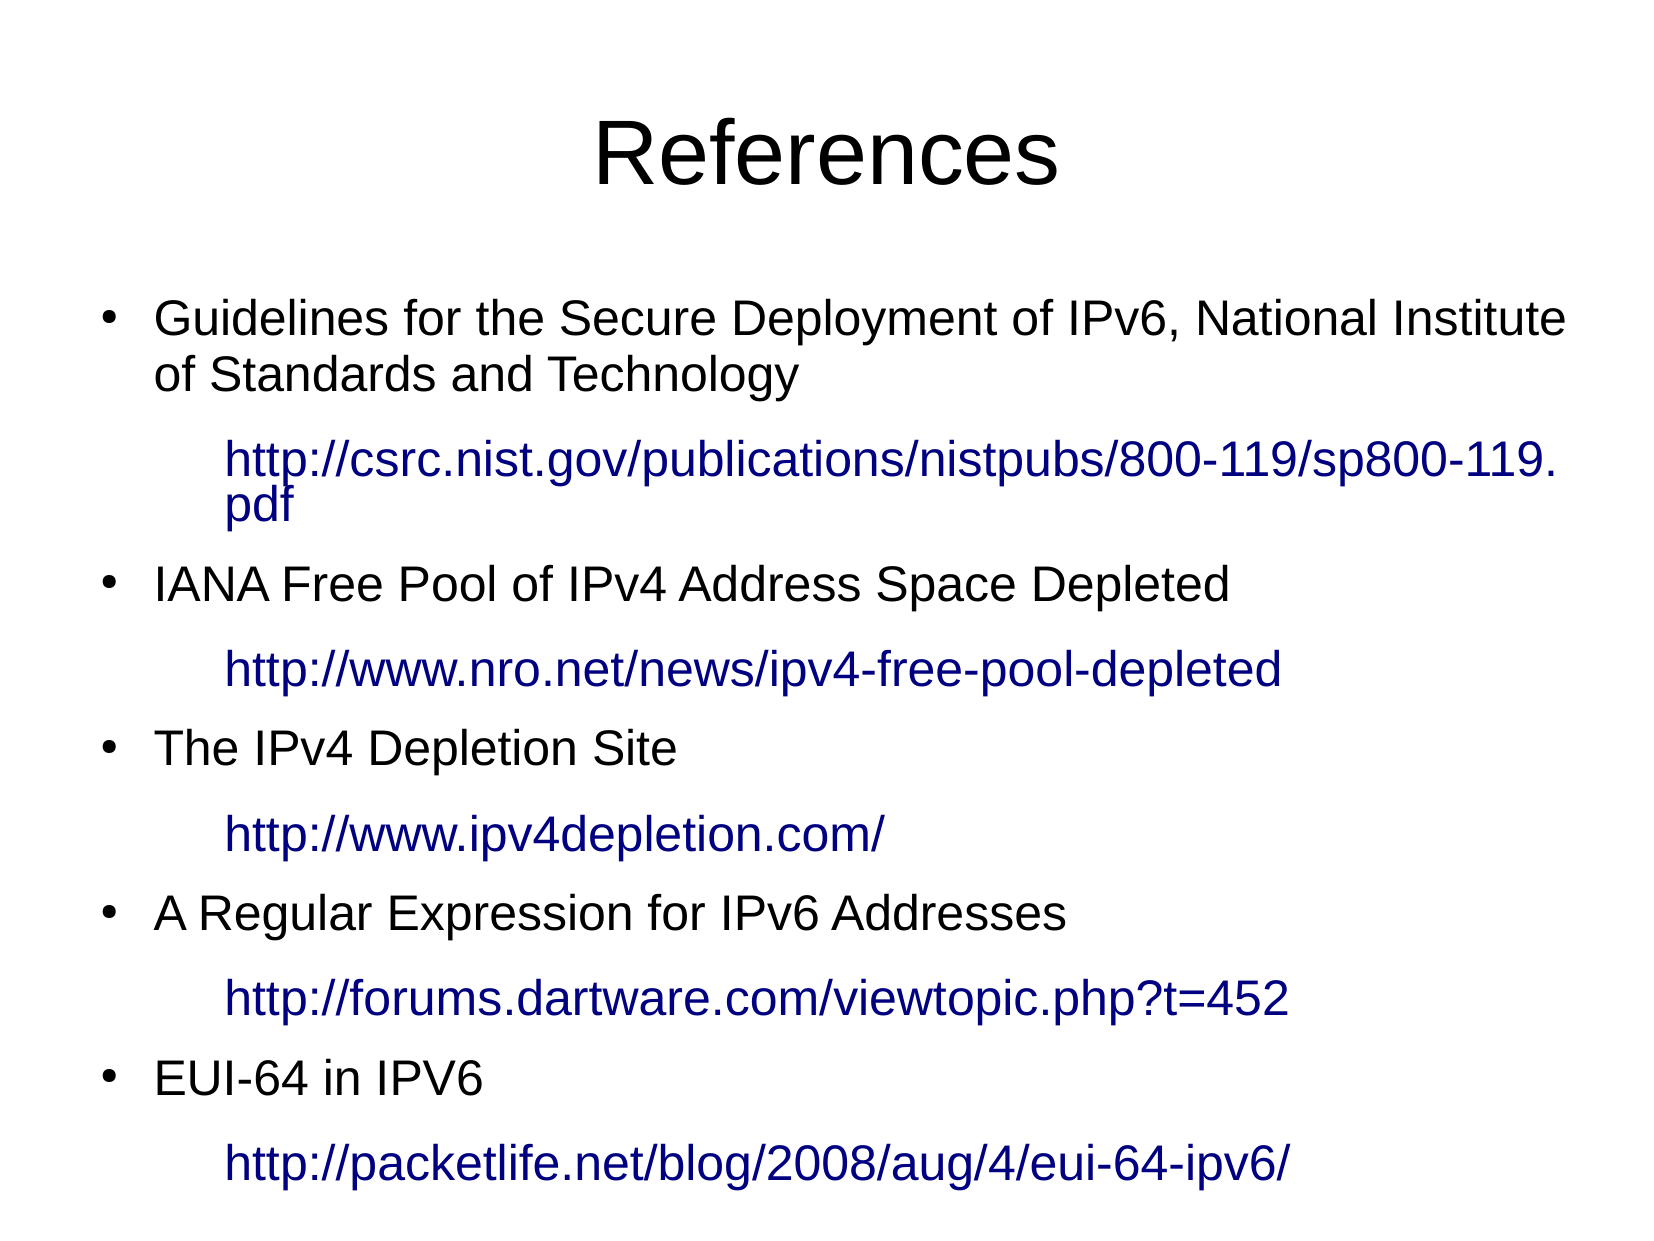

# References
Guidelines for the Secure Deployment of IPv6, National Institute of Standards and Technology
http://csrc.nist.gov/publications/nistpubs/800-119/sp800-119.pdf
IANA Free Pool of IPv4 Address Space Depleted
http://www.nro.net/news/ipv4-free-pool-depleted
The IPv4 Depletion Site
http://www.ipv4depletion.com/
A Regular Expression for IPv6 Addresses
http://forums.dartware.com/viewtopic.php?t=452
EUI-64 in IPV6
http://packetlife.net/blog/2008/aug/4/eui-64-ipv6/